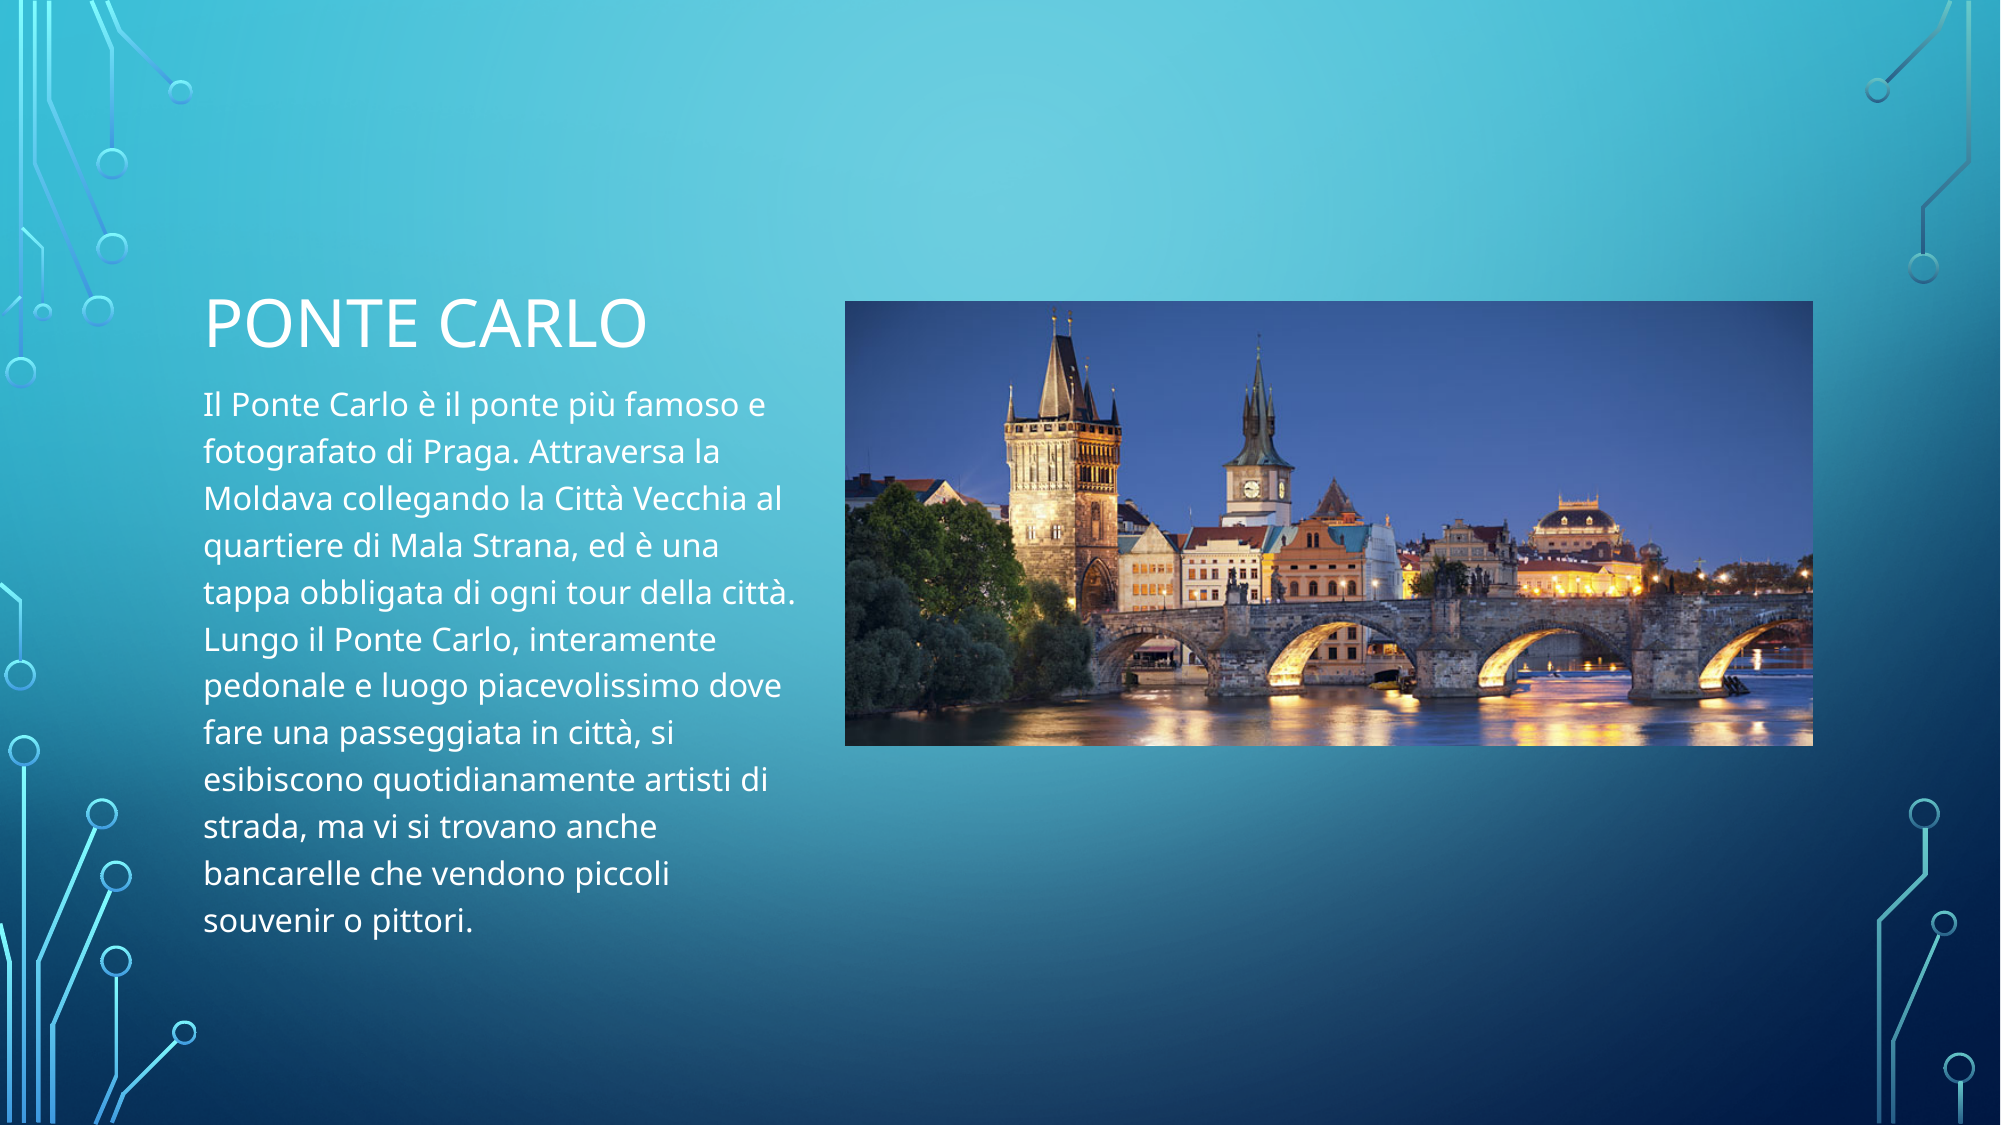

# Ponte carlo
Il Ponte Carlo è il ponte più famoso e fotografato di Praga. Attraversa la Moldava collegando la Città Vecchia al quartiere di Mala Strana, ed è una tappa obbligata di ogni tour della città. Lungo il Ponte Carlo, interamente pedonale e luogo piacevolissimo dove fare una passeggiata in città, si esibiscono quotidianamente artisti di strada, ma vi si trovano anche bancarelle che vendono piccoli souvenir o pittori.